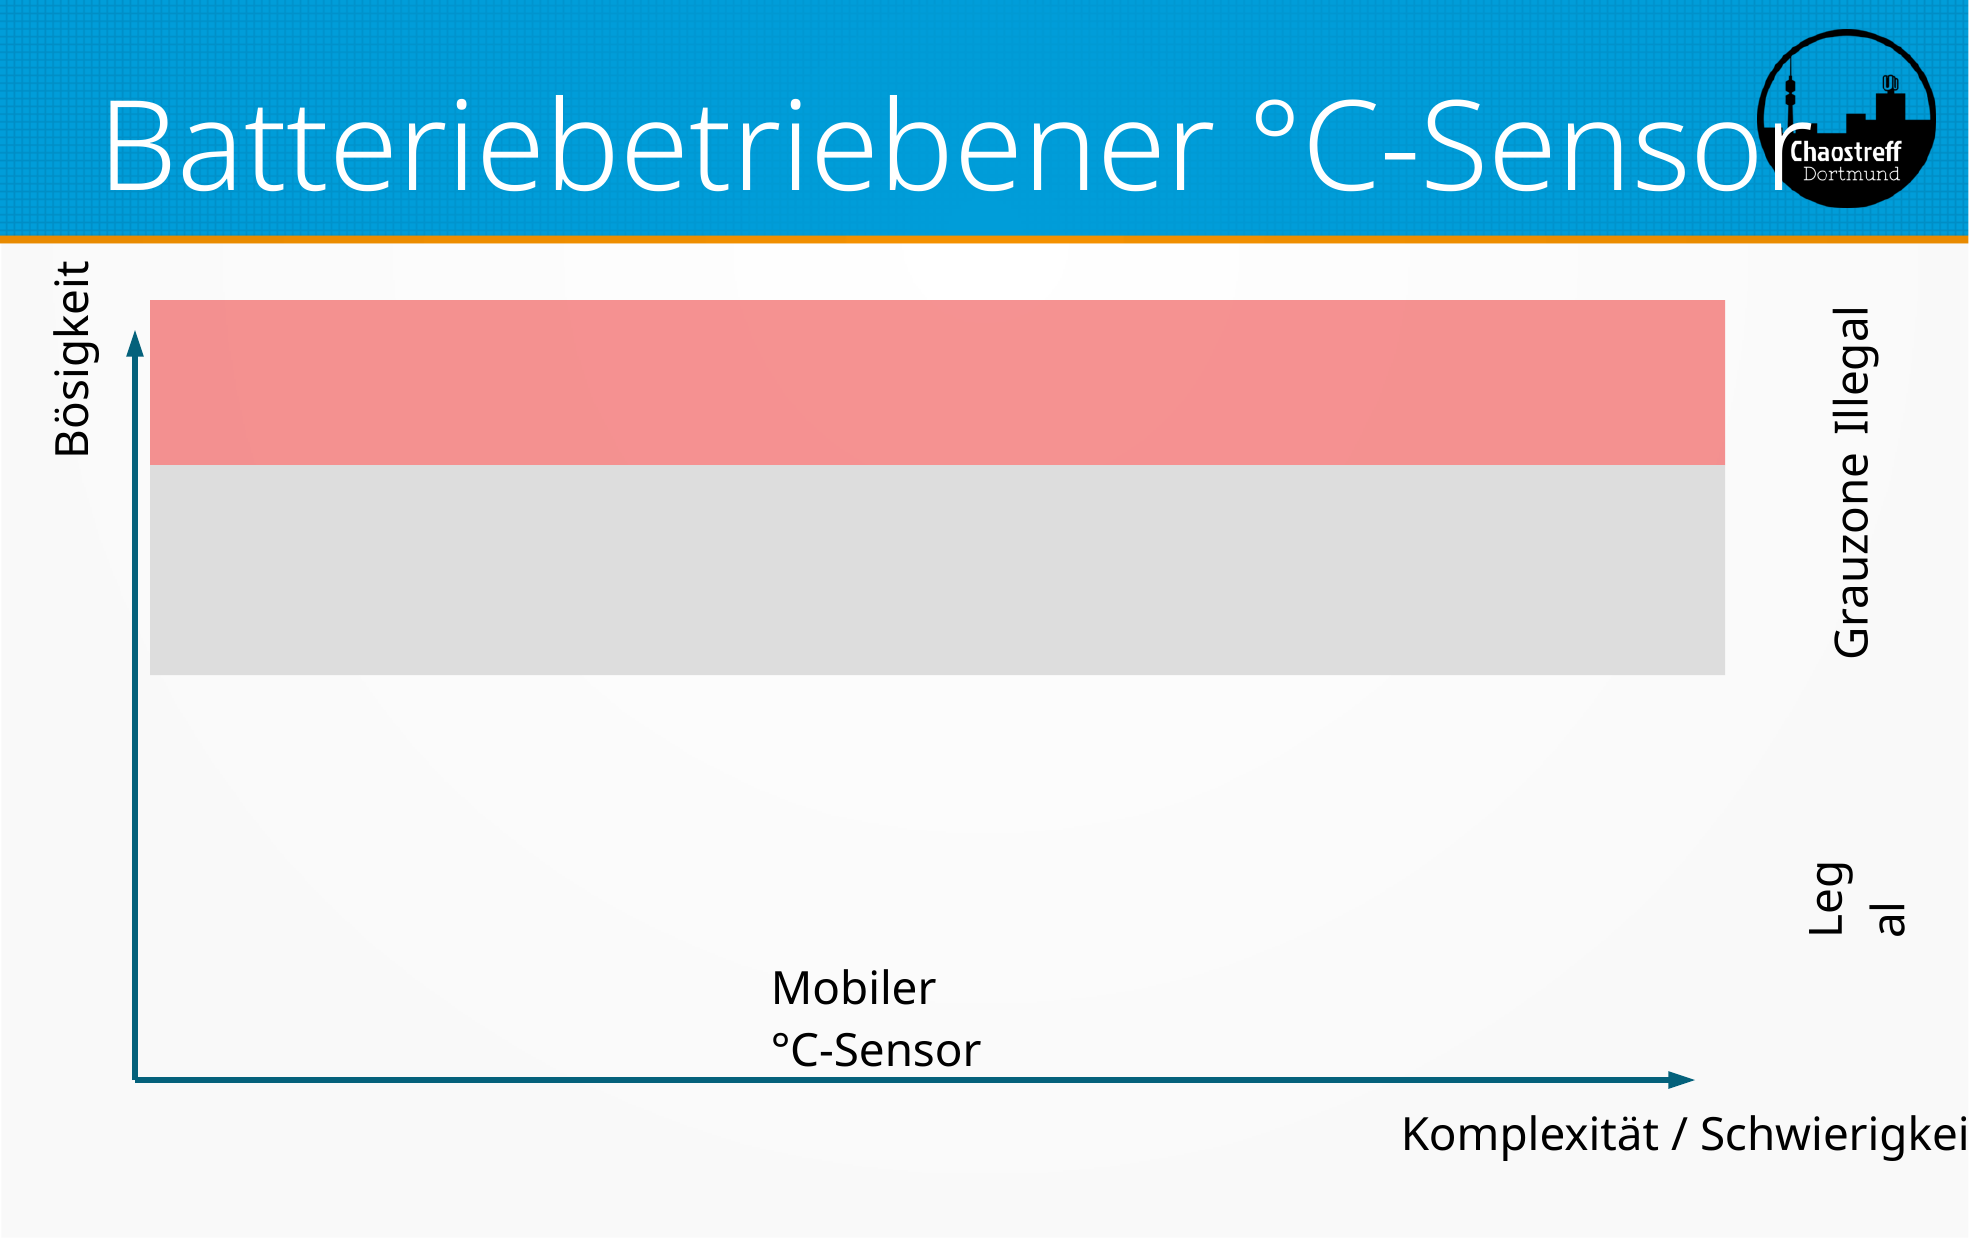

# Batteriebetriebener °C-Sensor
Bösigkeit
Illegal
Grauzone
Legal
Mobiler
°C-Sensor
Komplexität / Schwierigkeit